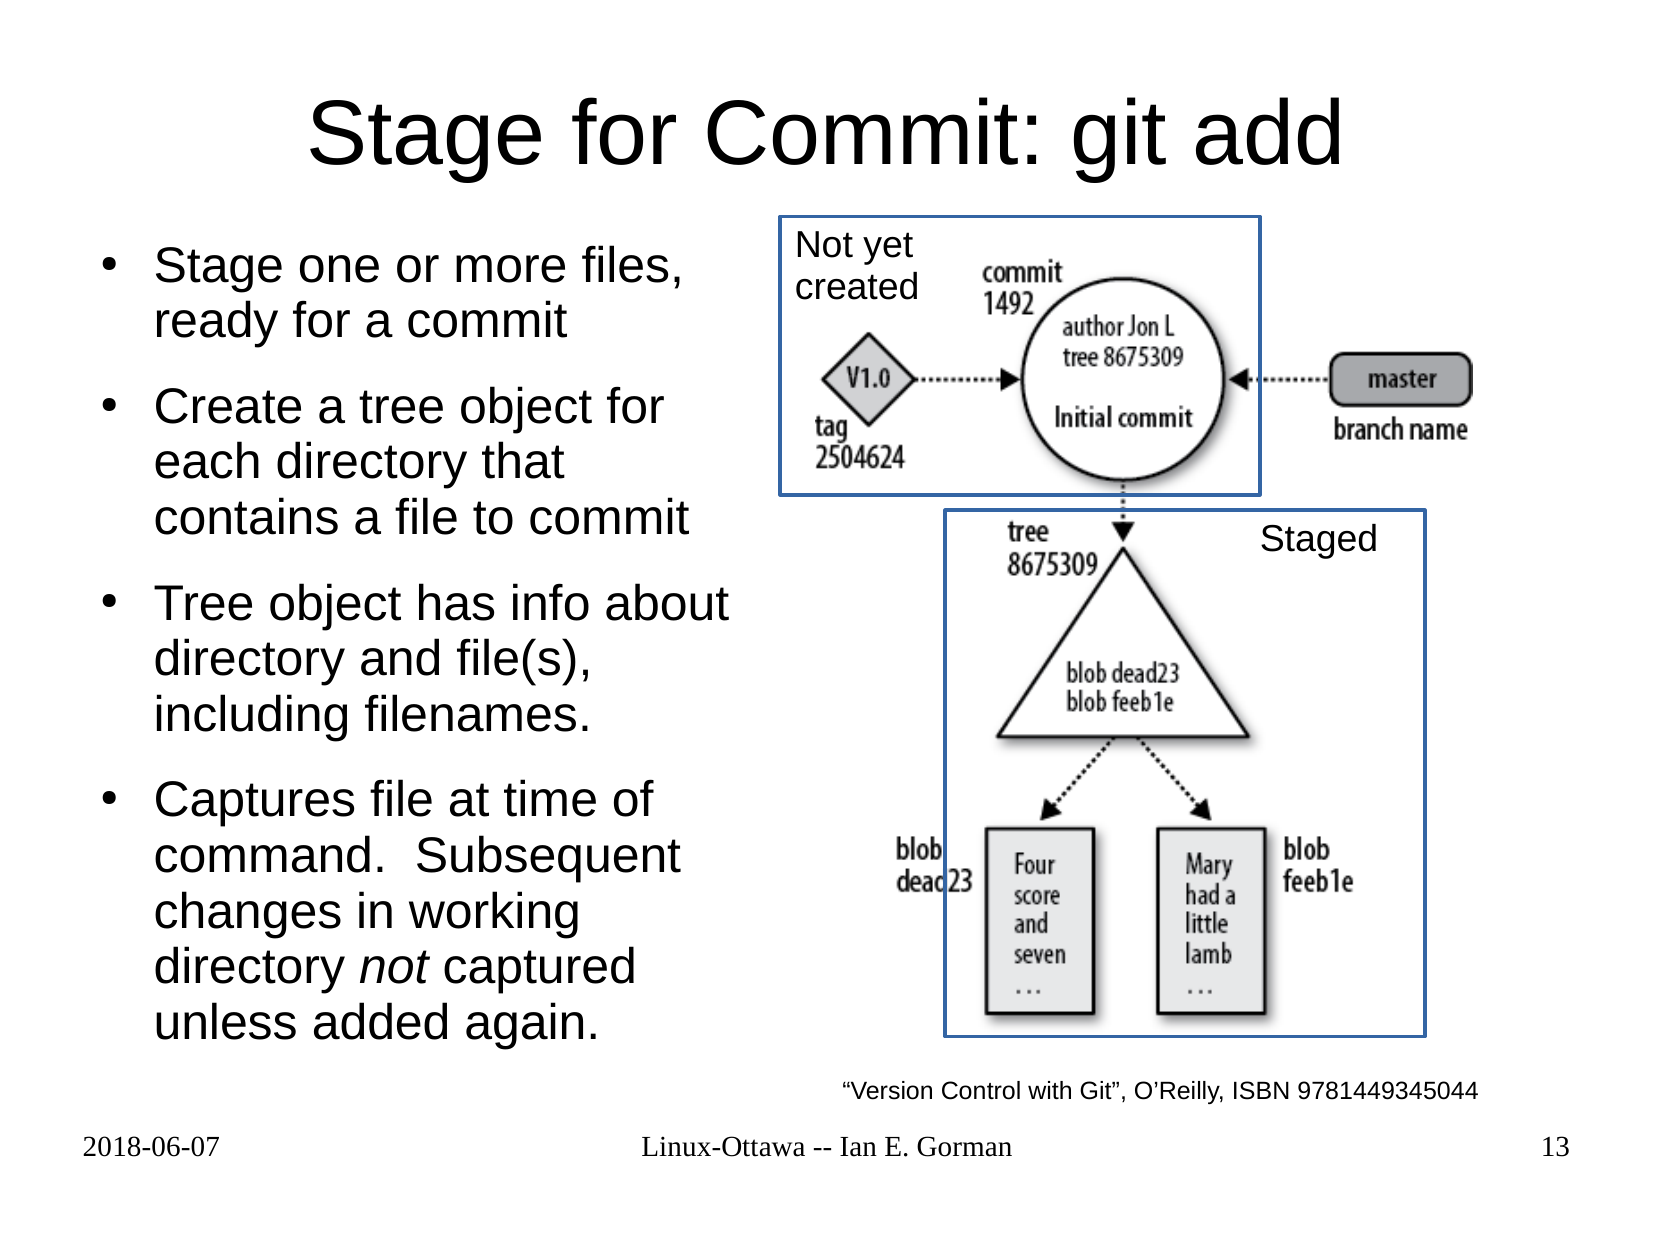

# Stage for Commit: git add
Not yet
created
Staged
“Version Control with Git”, O’Reilly, ISBN 9781449345044
Stage one or more files, ready for a commit
Create a tree object for each directory that contains a file to commit
Tree object has info about directory and file(s), including filenames.
Captures file at time of command. Subsequent changes in working directory not captured unless added again.
2018-06-07
Linux-Ottawa -- Ian E. Gorman
13